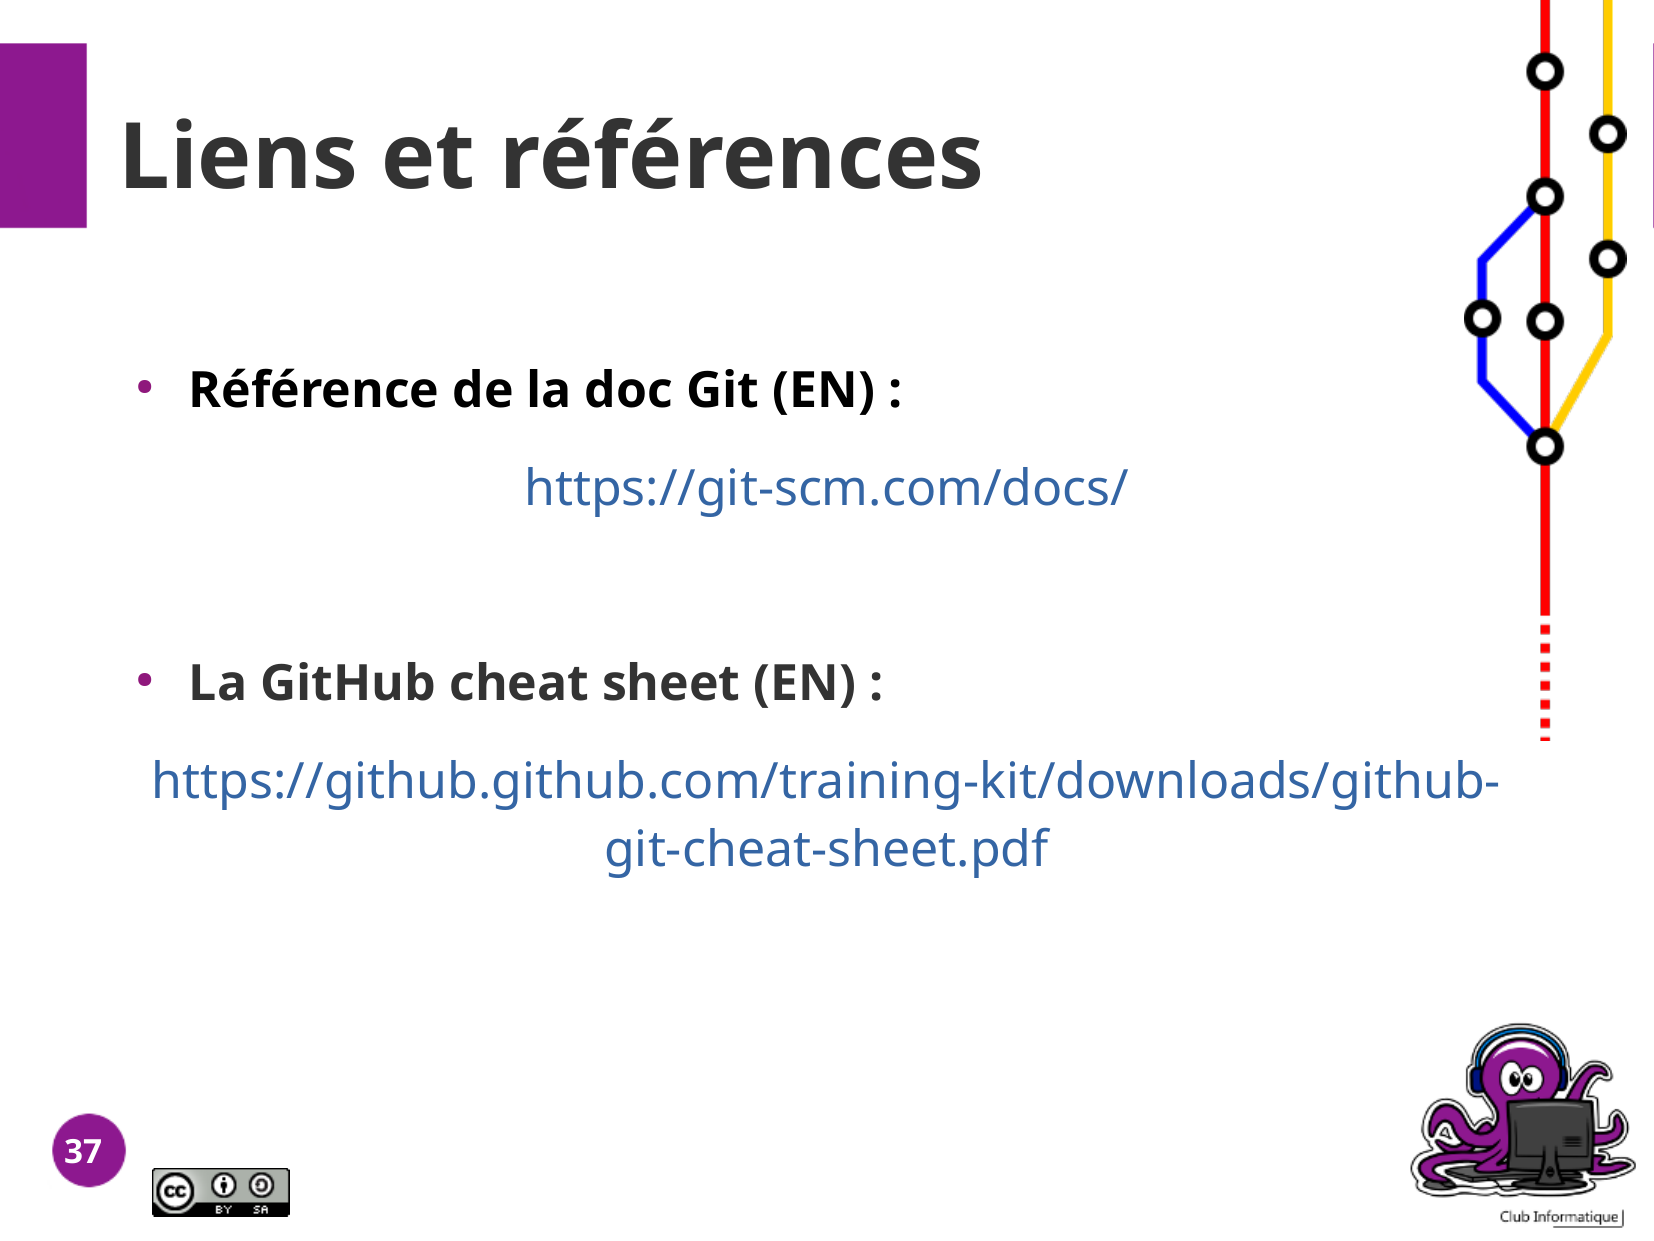

Liens et références
# Référence de la doc Git (EN) :
https://git-scm.com/docs/
La GitHub cheat sheet (EN) :
https://github.github.com/training-kit/downloads/github-git-cheat-sheet.pdf
37